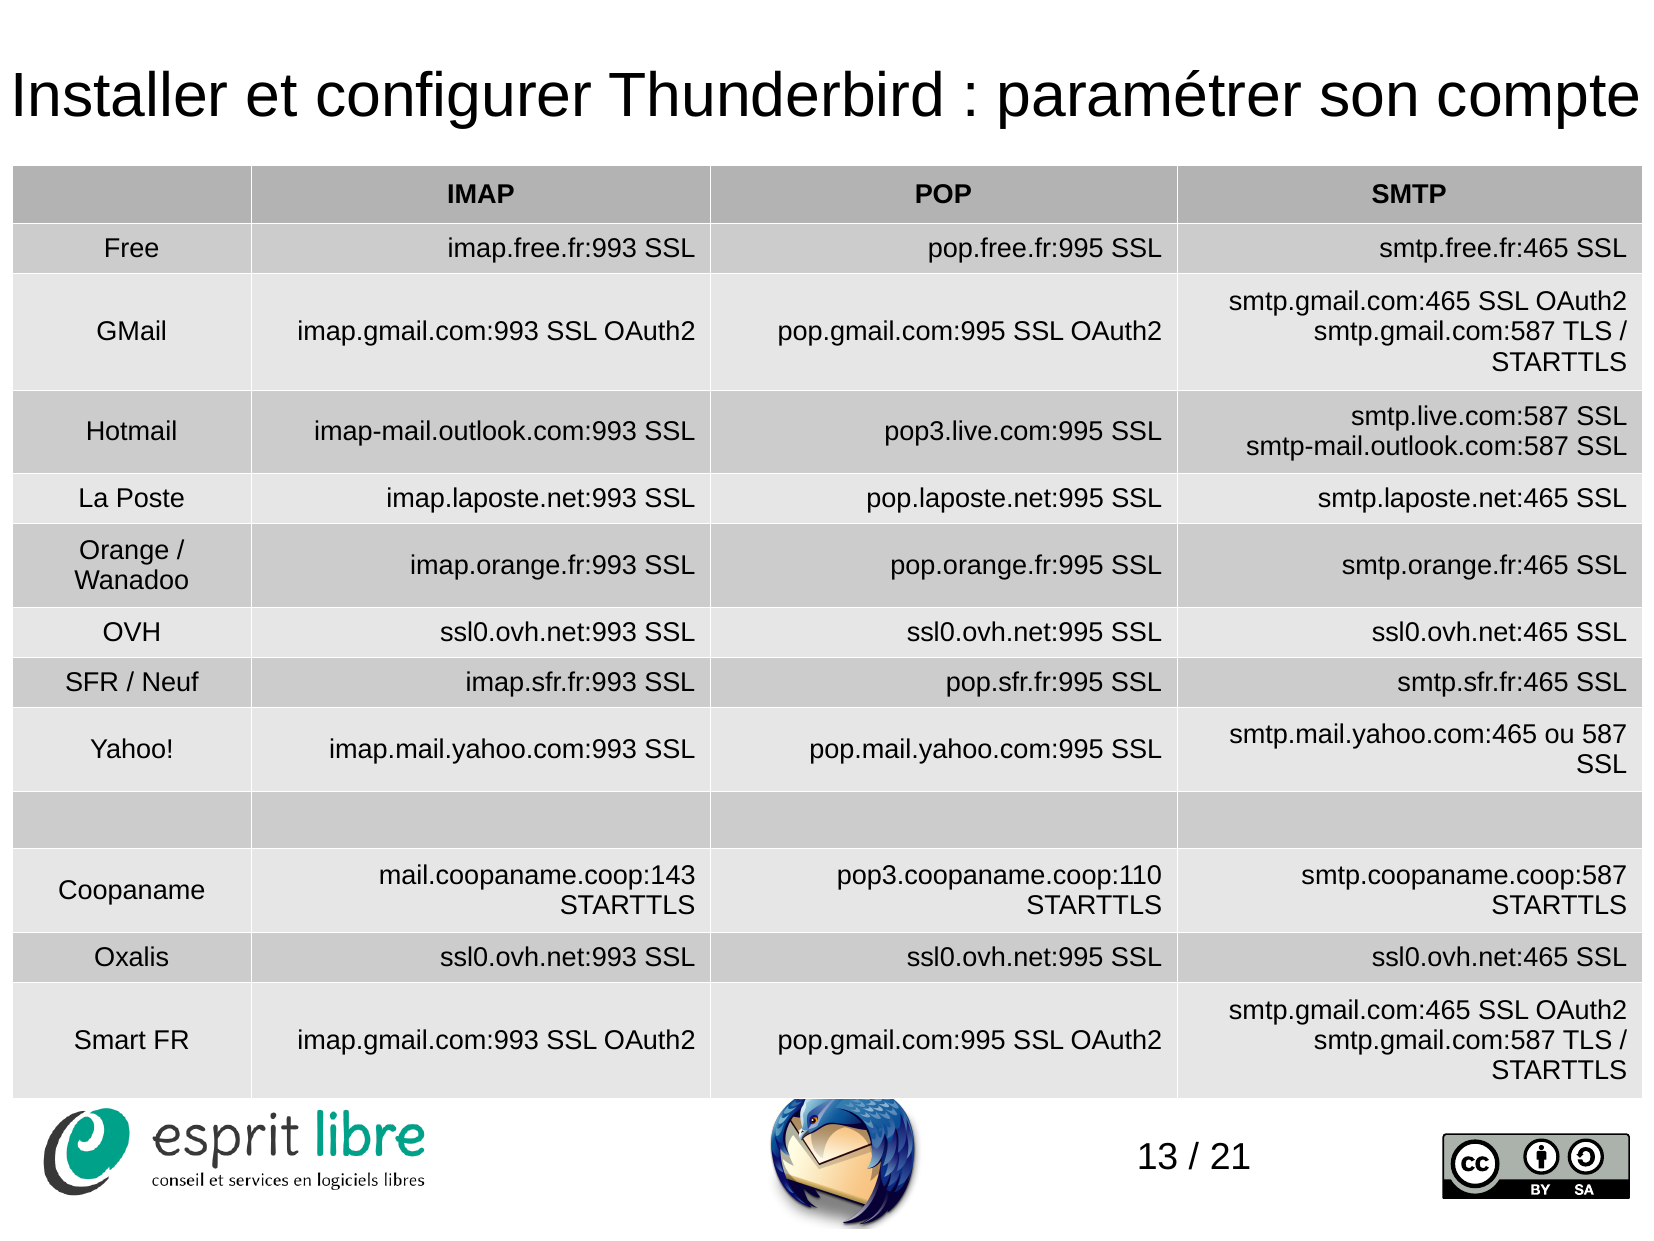

# Installer et configurer Thunderbird : paramétrer son compte
| | IMAP | POP | SMTP |
| --- | --- | --- | --- |
| Free | imap.free.fr:993 SSL | pop.free.fr:995 SSL | smtp.free.fr:465 SSL |
| GMail | imap.gmail.com:993 SSL OAuth2 | pop.gmail.com:995 SSL OAuth2 | smtp.gmail.com:465 SSL OAuth2 smtp.gmail.com:587 TLS / STARTTLS |
| Hotmail | imap-mail.outlook.com:993 SSL | pop3.live.com:995 SSL | smtp.live.com:587 SSL smtp-mail.outlook.com:587 SSL |
| La Poste | imap.laposte.net:993 SSL | pop.laposte.net:995 SSL | smtp.laposte.net:465 SSL |
| Orange / Wanadoo | imap.orange.fr:993 SSL | pop.orange.fr:995 SSL | smtp.orange.fr:465 SSL |
| OVH | ssl0.ovh.net:993 SSL | ssl0.ovh.net:995 SSL | ssl0.ovh.net:465 SSL |
| SFR / Neuf | imap.sfr.fr:993 SSL | pop.sfr.fr:995 SSL | smtp.sfr.fr:465 SSL |
| Yahoo! | imap.mail.yahoo.com:993 SSL | pop.mail.yahoo.com:995 SSL | smtp.mail.yahoo.com:465 ou 587 SSL |
| | | | |
| Coopaname | mail.coopaname.coop:143 STARTTLS | pop3.coopaname.coop:110 STARTTLS | smtp.coopaname.coop:587 STARTTLS |
| Oxalis | ssl0.ovh.net:993 SSL | ssl0.ovh.net:995 SSL | ssl0.ovh.net:465 SSL |
| Smart FR | imap.gmail.com:993 SSL OAuth2 | pop.gmail.com:995 SSL OAuth2 | smtp.gmail.com:465 SSL OAuth2 smtp.gmail.com:587 TLS / STARTTLS |